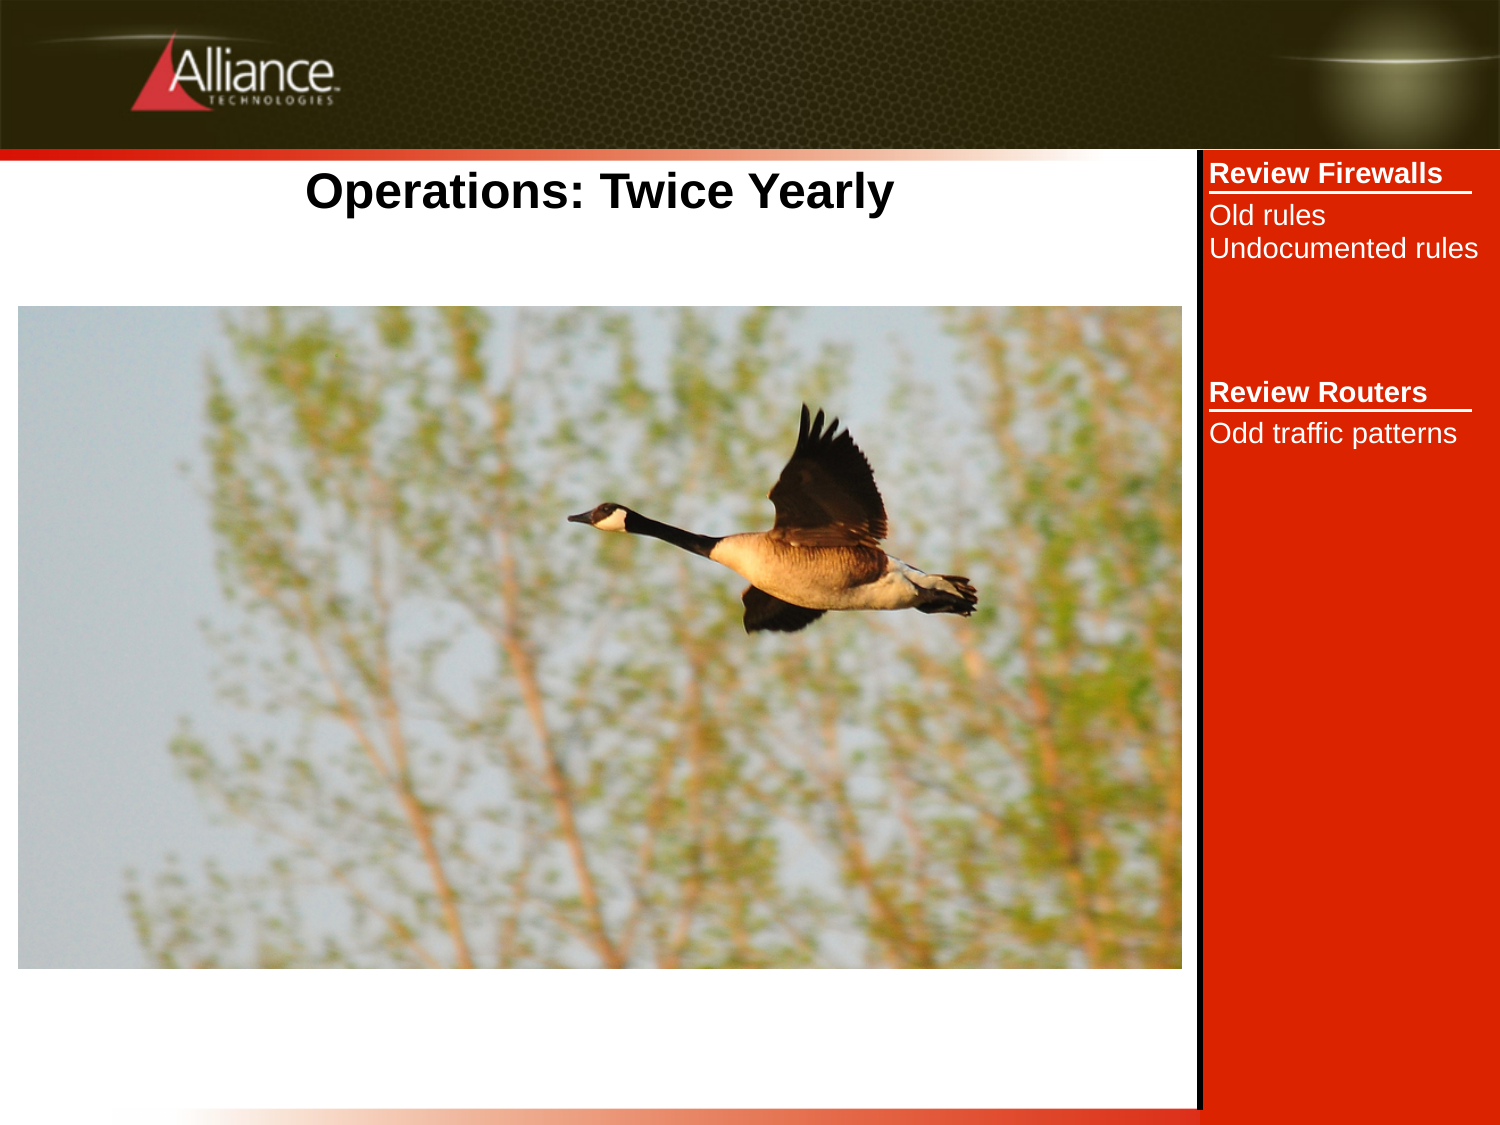

Review Firewalls
Operations: Twice Yearly
Old rules
Undocumented rules
Review Routers
Odd traffic patterns